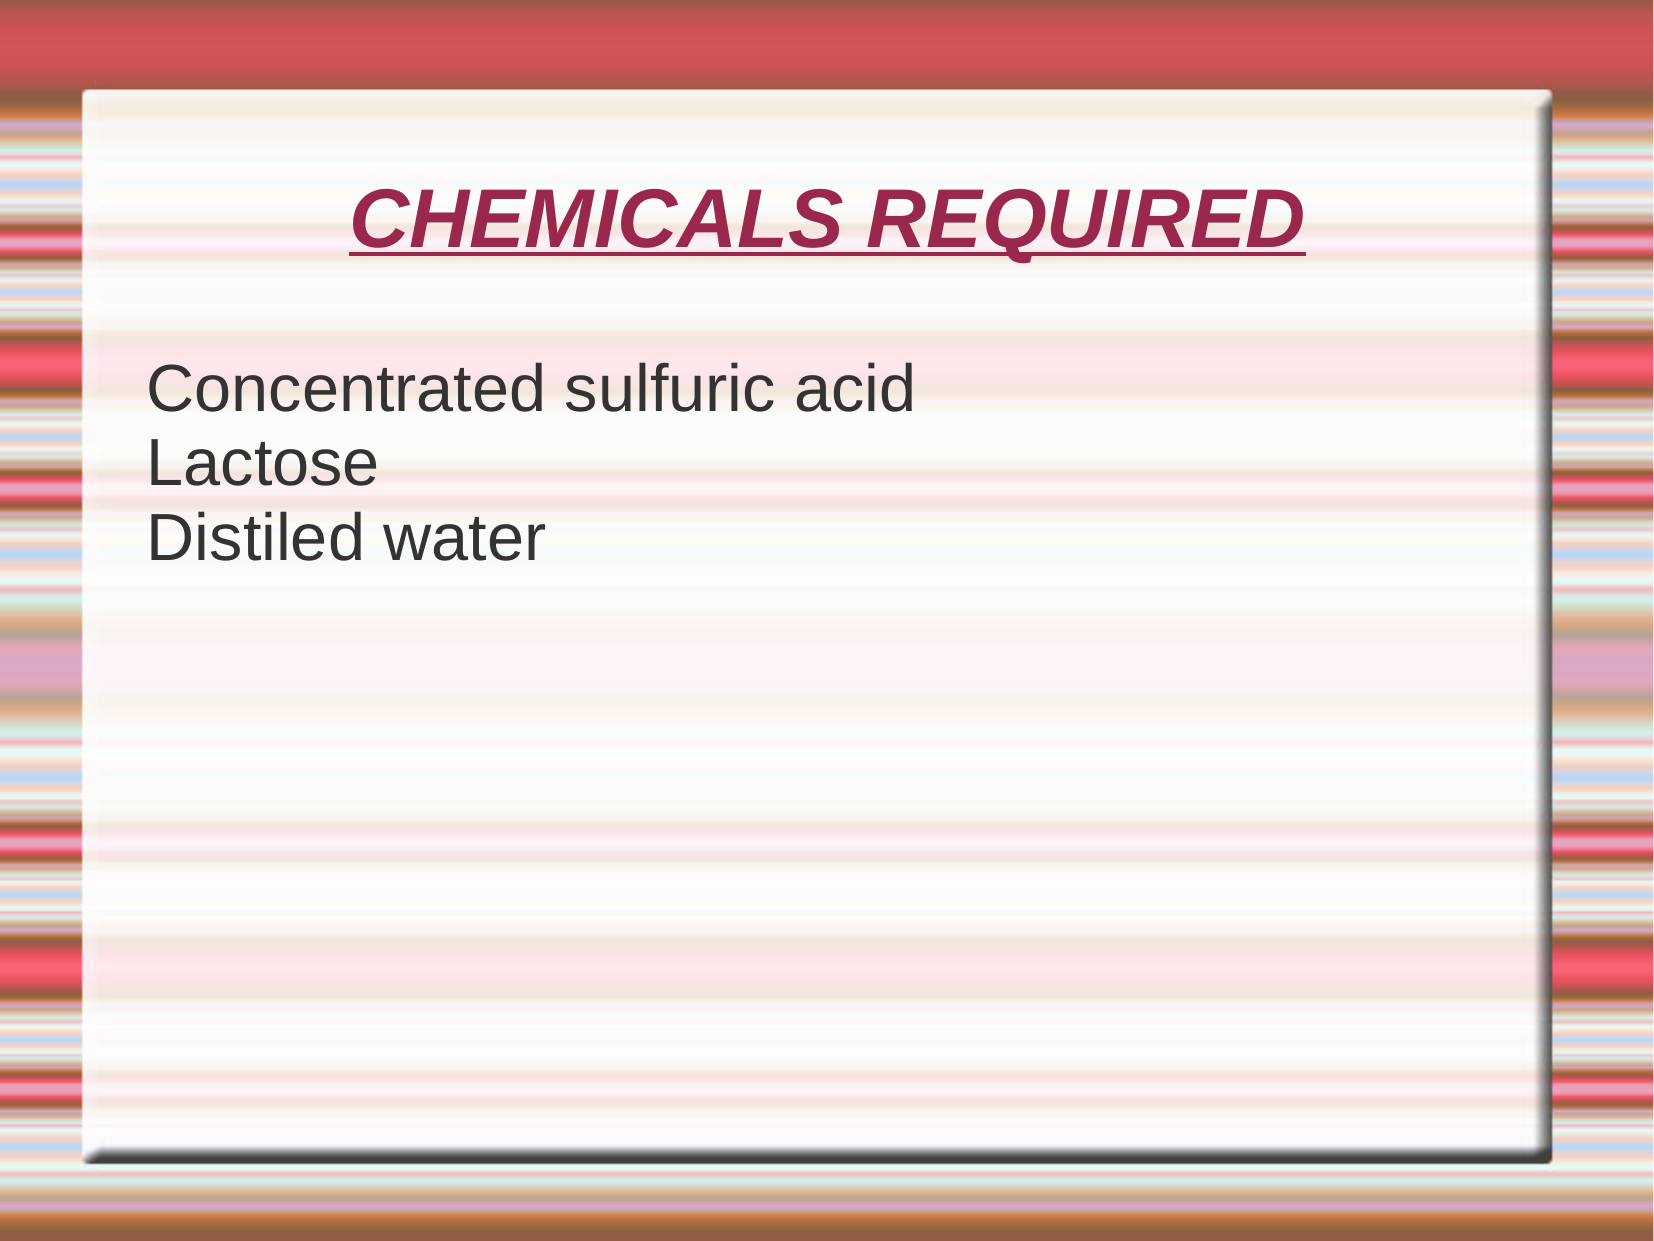

# CHEMICALS REQUIRED
Concentrated sulfuric acid
Lactose
Distiled water